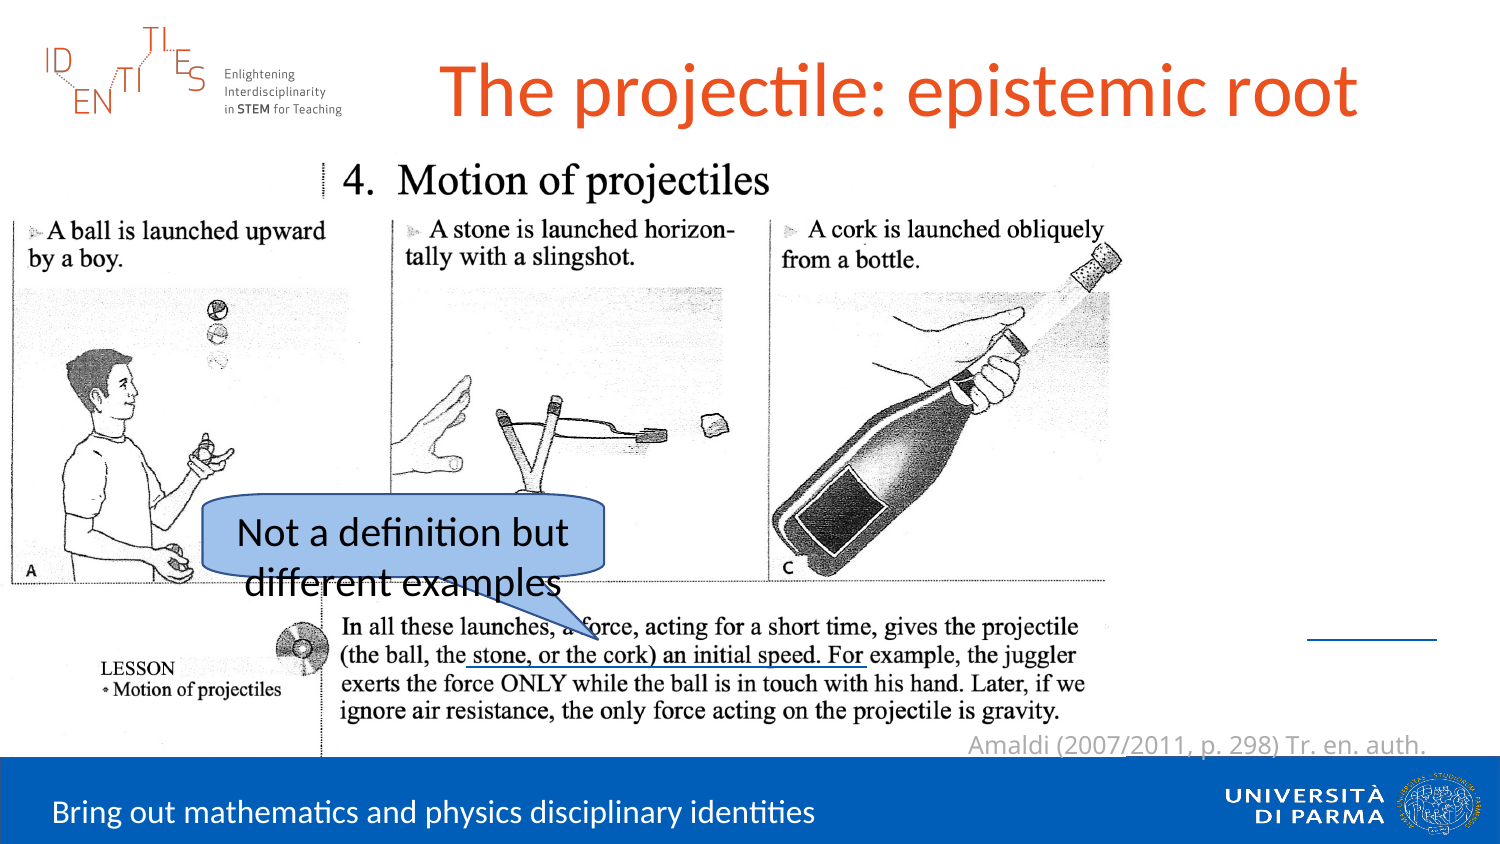

The projectile: epistemic root
Not a definition but different examples
Amaldi (2007/2011, p. 298) Tr. en. auth.
Bring out mathematics and physics disciplinary identities